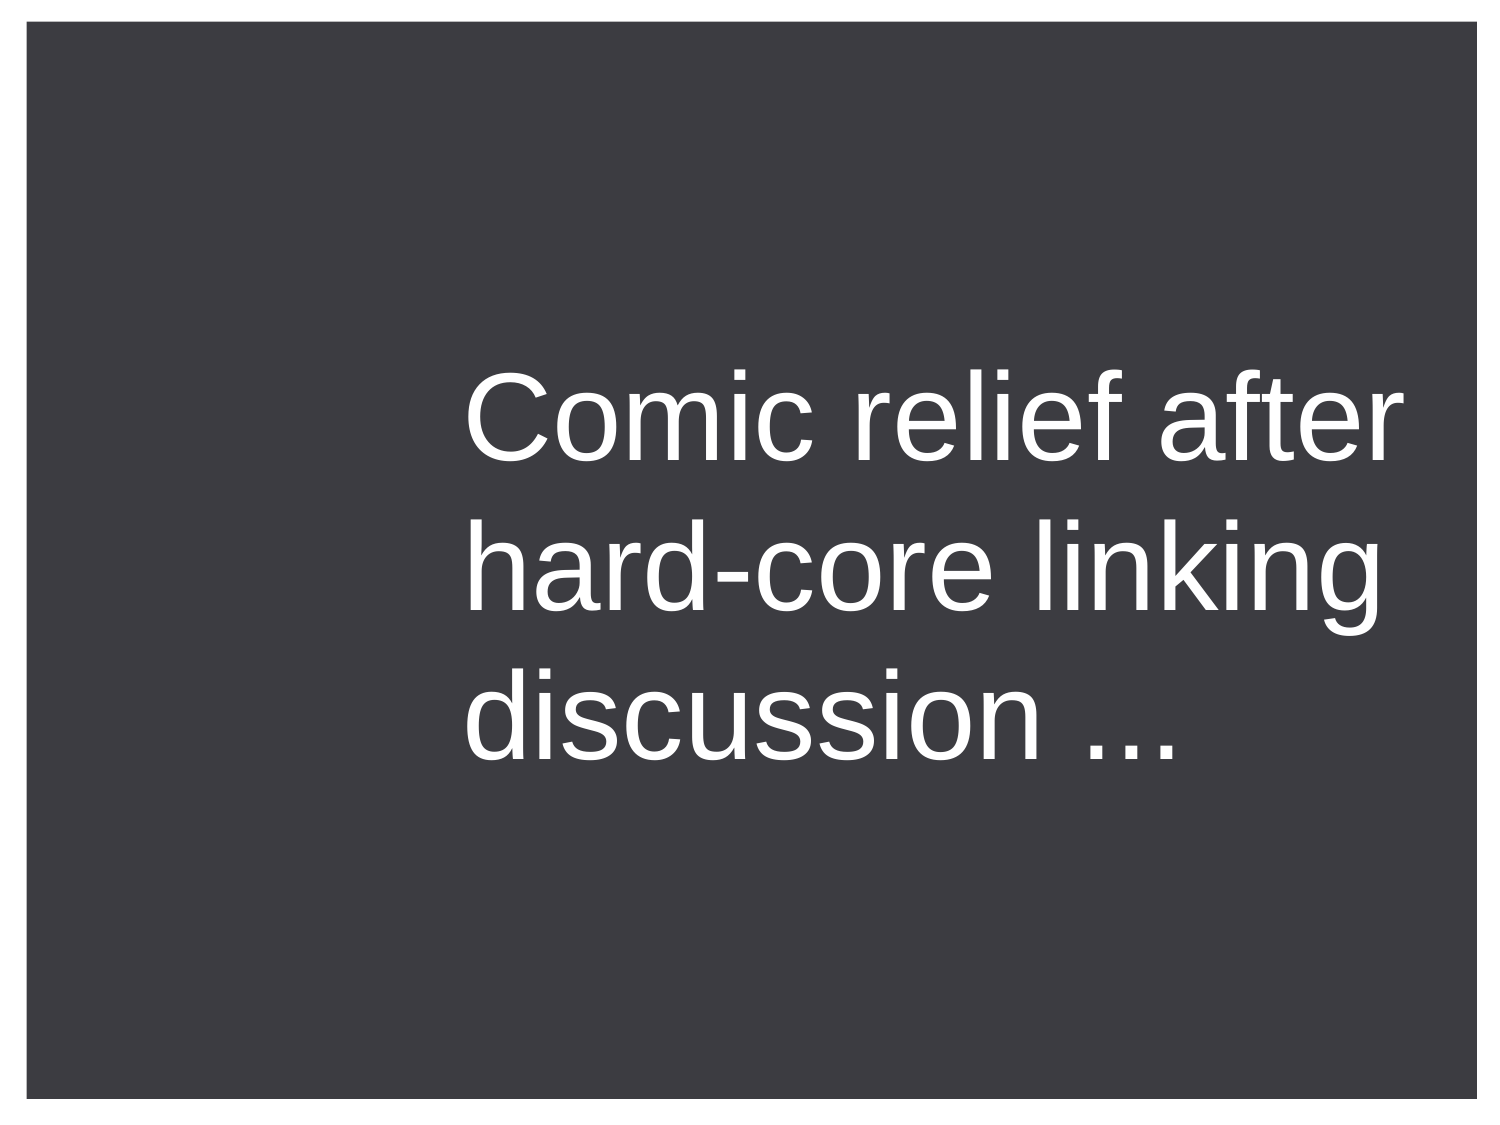

# Comic relief after hard-core linking discussion ...